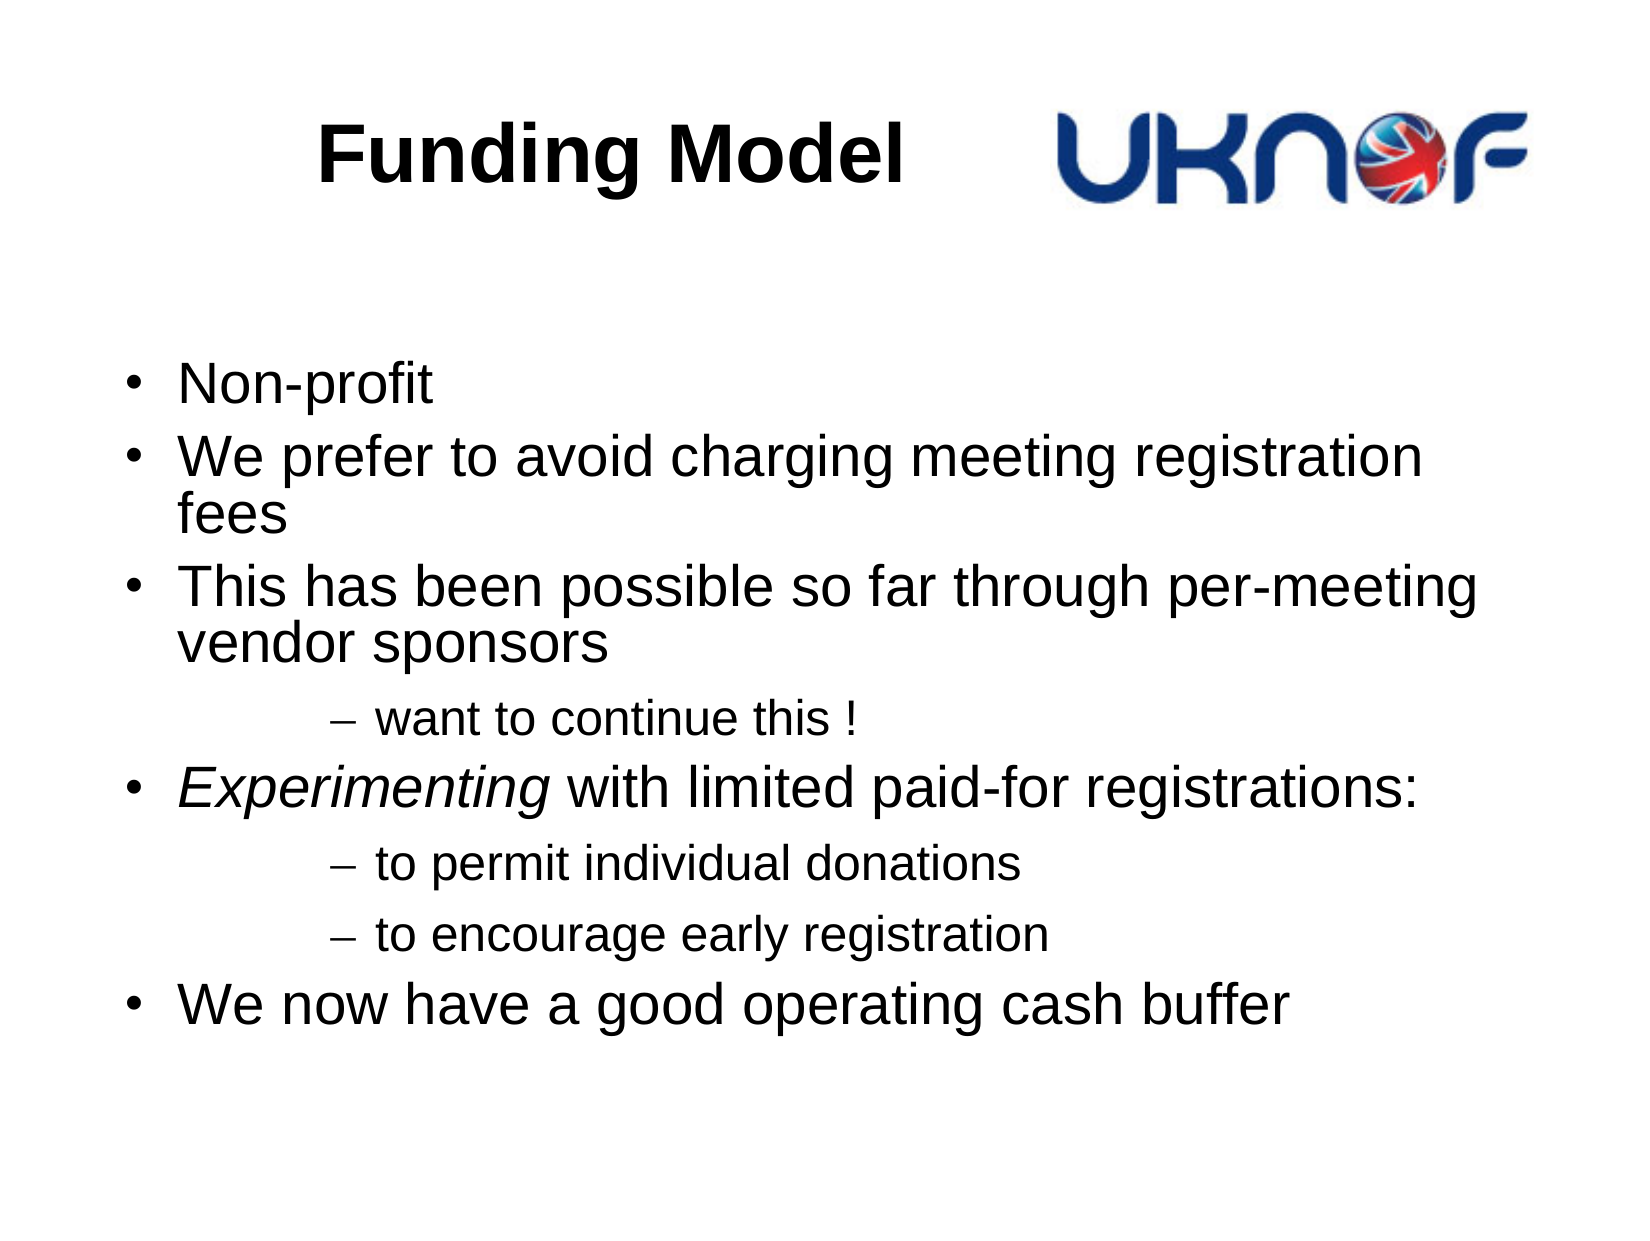

# Funding Model
Non-profit
We prefer to avoid charging meeting registration fees
This has been possible so far through per-meeting vendor sponsors
want to continue this !
Experimenting with limited paid-for registrations:
to permit individual donations
to encourage early registration
We now have a good operating cash buffer